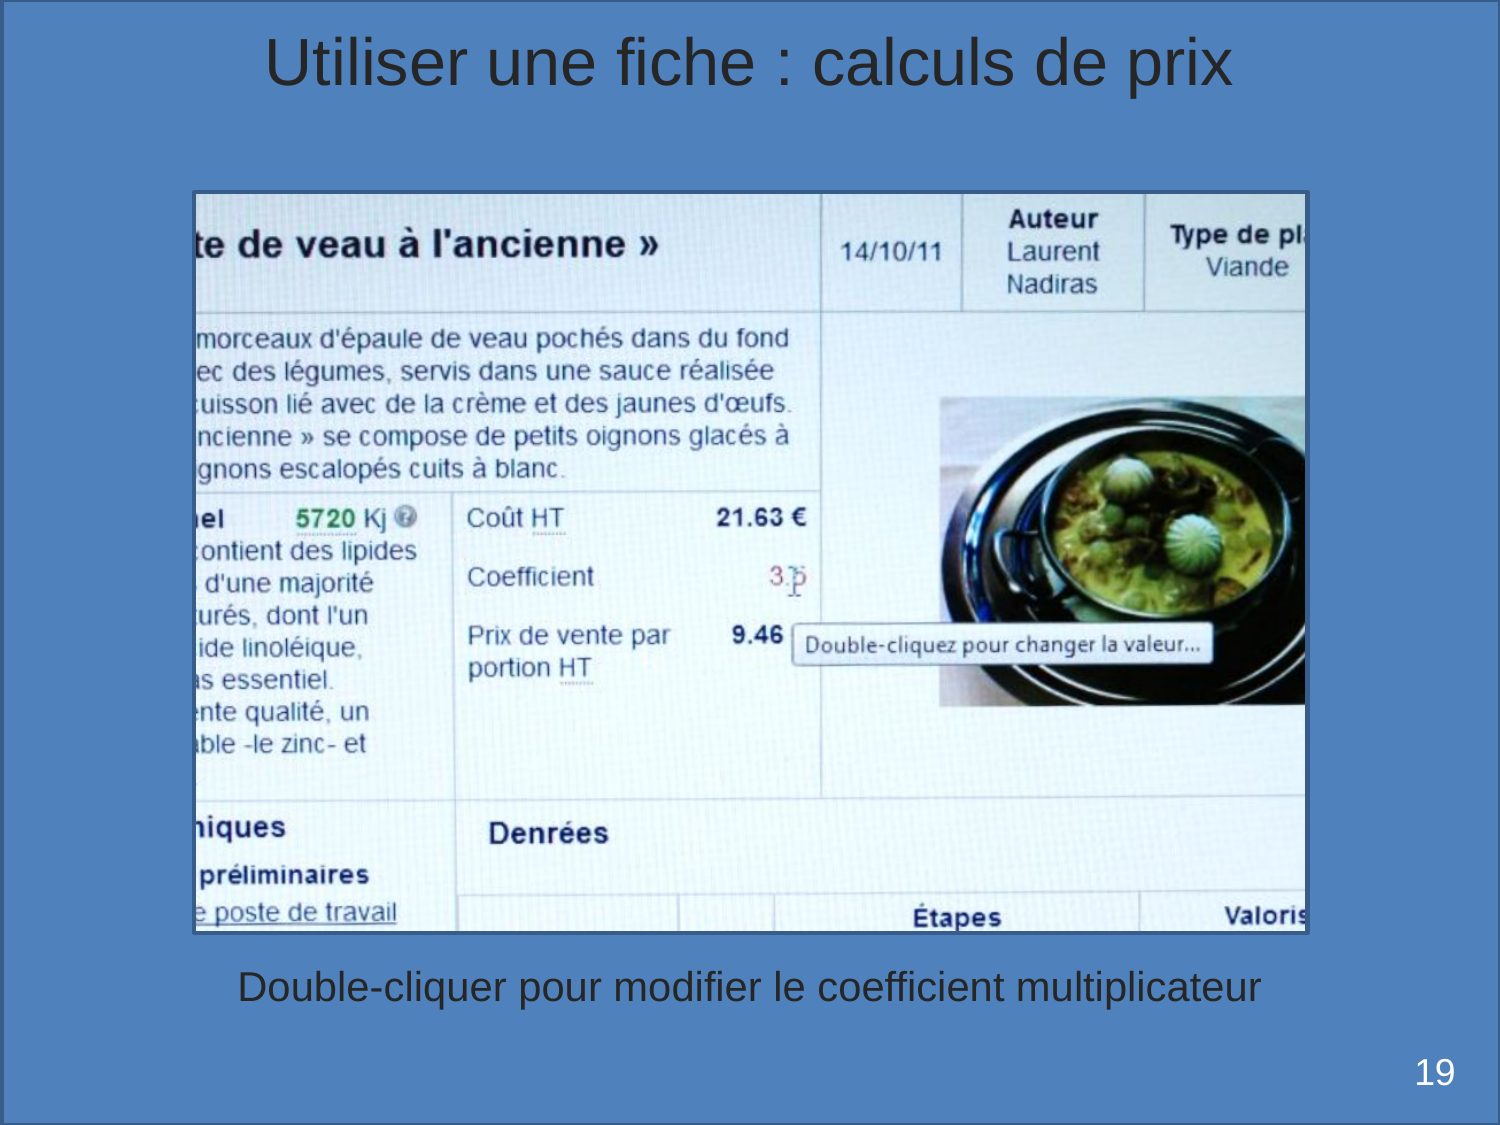

Utiliser une fiche : calculs de prix
# Double-cliquer pour modifier le coefficient multiplicateur